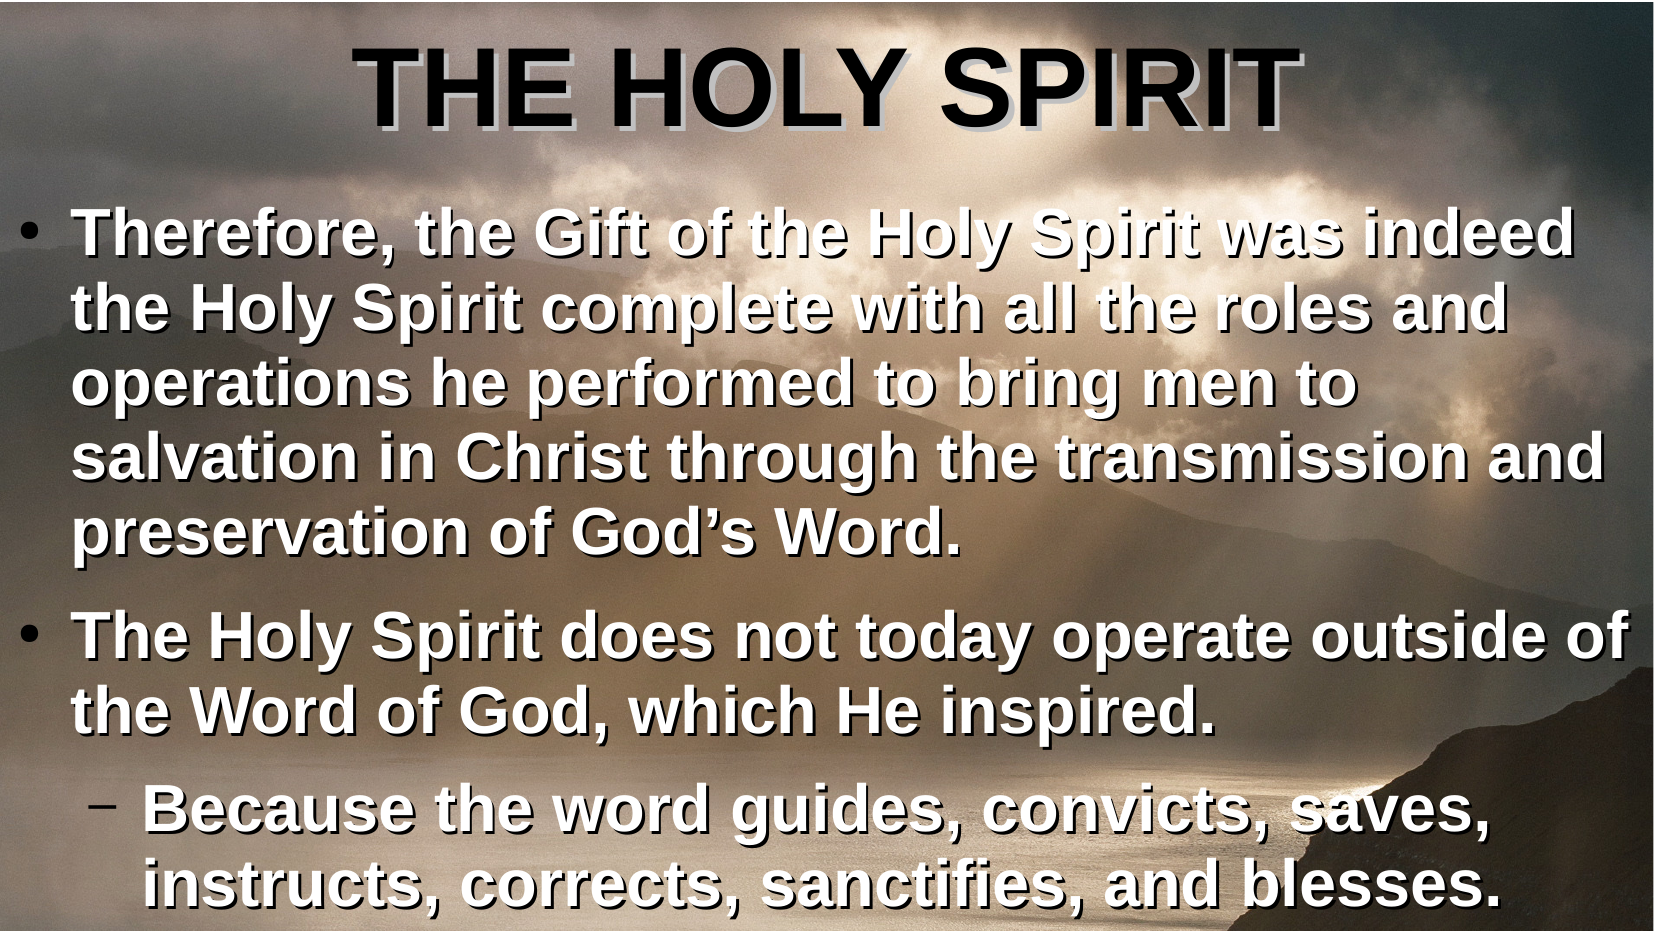

# THE HOLY SPIRIT
Therefore, the Gift of the Holy Spirit was indeed the Holy Spirit complete with all the roles and operations he performed to bring men to salvation in Christ through the transmission and preservation of God’s Word.
The Holy Spirit does not today operate outside of the Word of God, which He inspired.
Because the word guides, convicts, saves, instructs, corrects, sanctifies, and blesses.